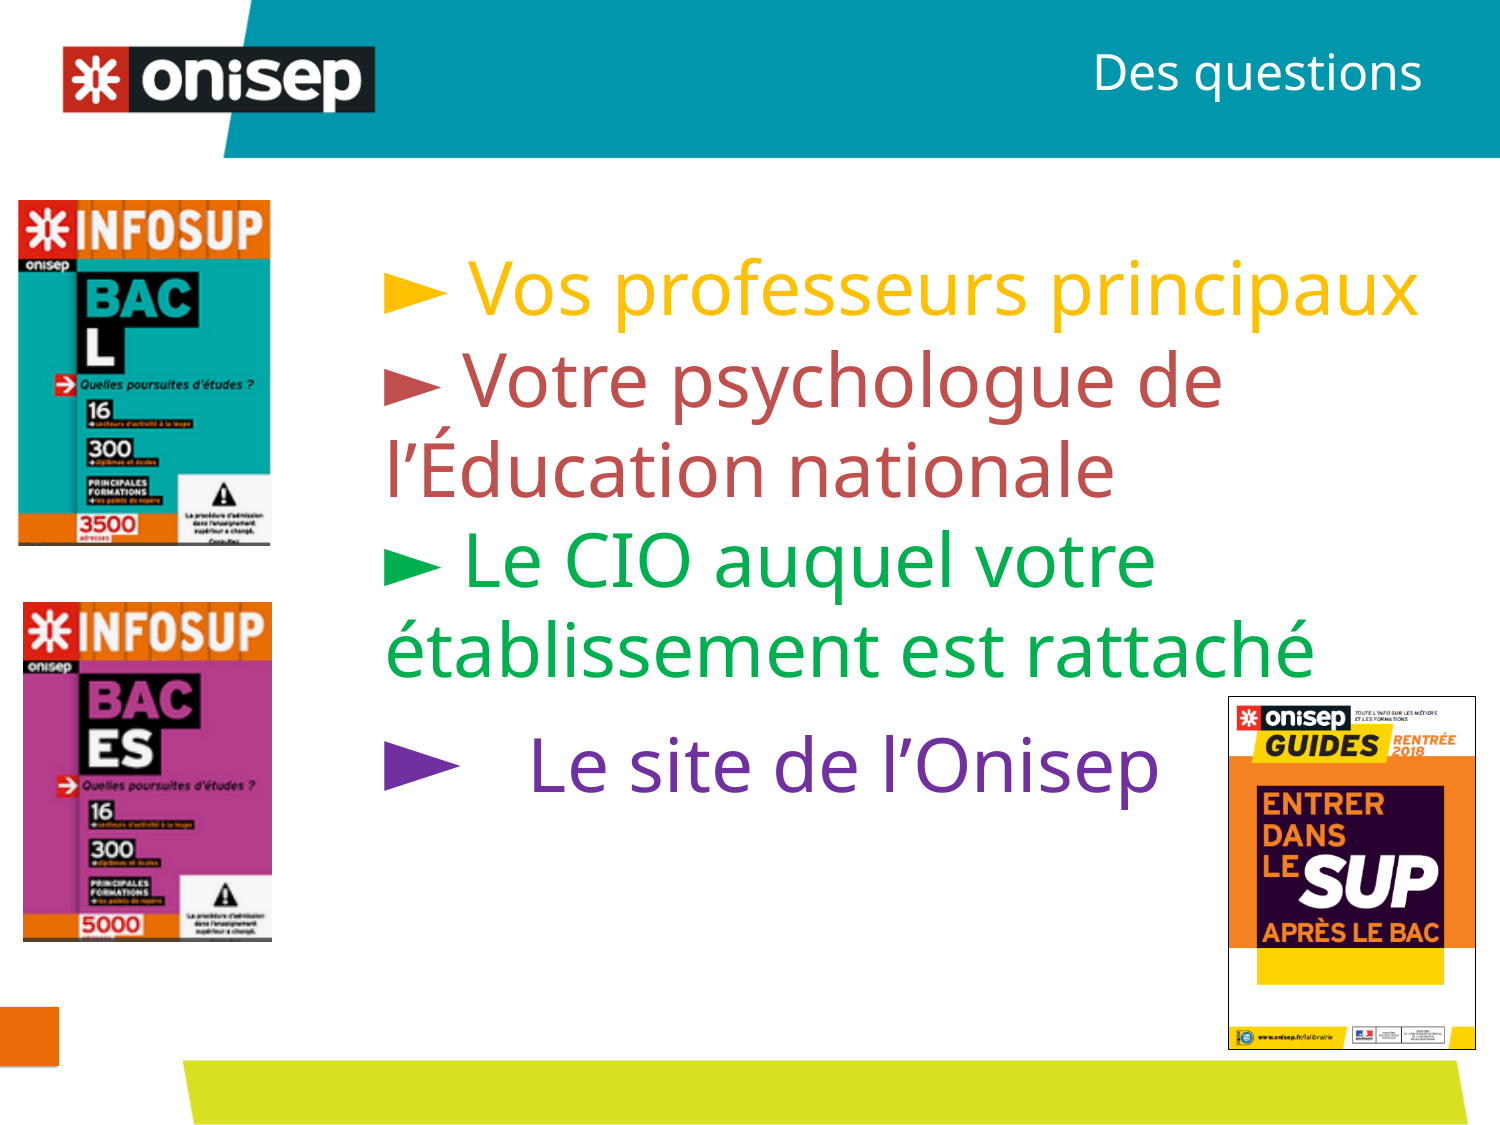

Des questions
► Vos professeurs principaux
► Votre psychologue de l’Éducation nationale
► Le CIO auquel votre établissement est rattaché
► Le site de l’Onisep